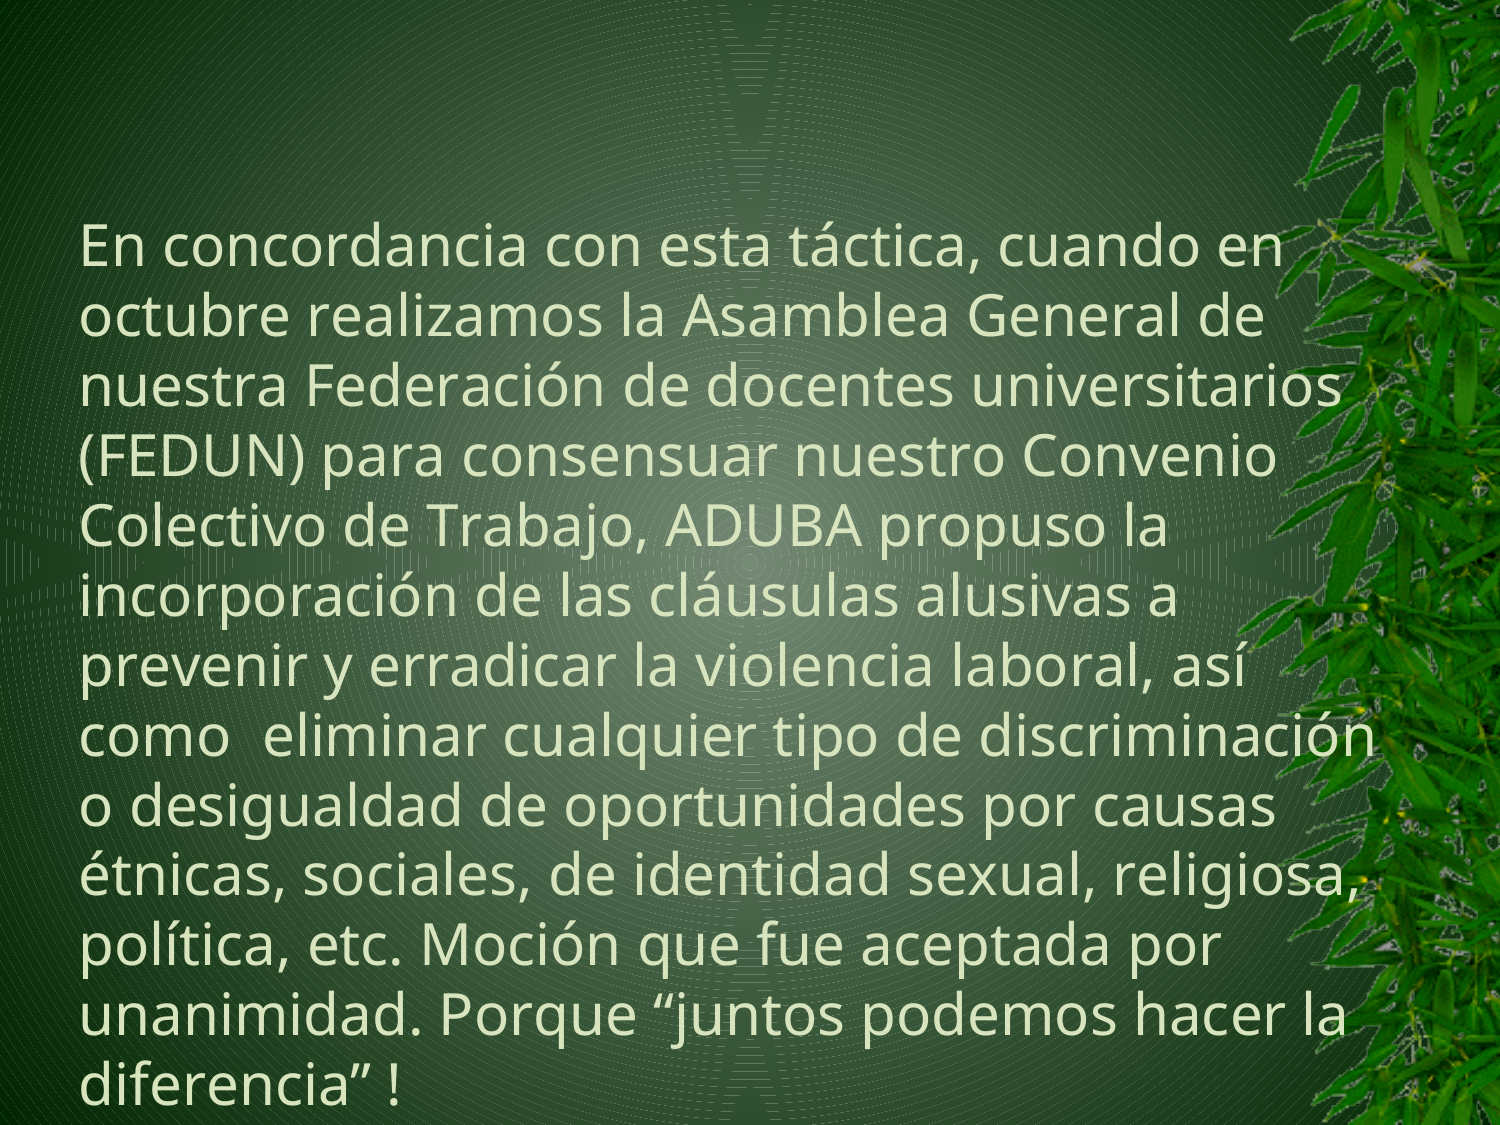

# En concordancia con esta táctica, cuando en octubre realizamos la Asamblea General de nuestra Federación de docentes universitarios (FEDUN) para consensuar nuestro Convenio Colectivo de Trabajo, ADUBA propuso la incorporación de las cláusulas alusivas a prevenir y erradicar la violencia laboral, así como eliminar cualquier tipo de discriminación o desigualdad de oportunidades por causas étnicas, sociales, de identidad sexual, religiosa, política, etc. Moción que fue aceptada por unanimidad. Porque “juntos podemos hacer la diferencia” !